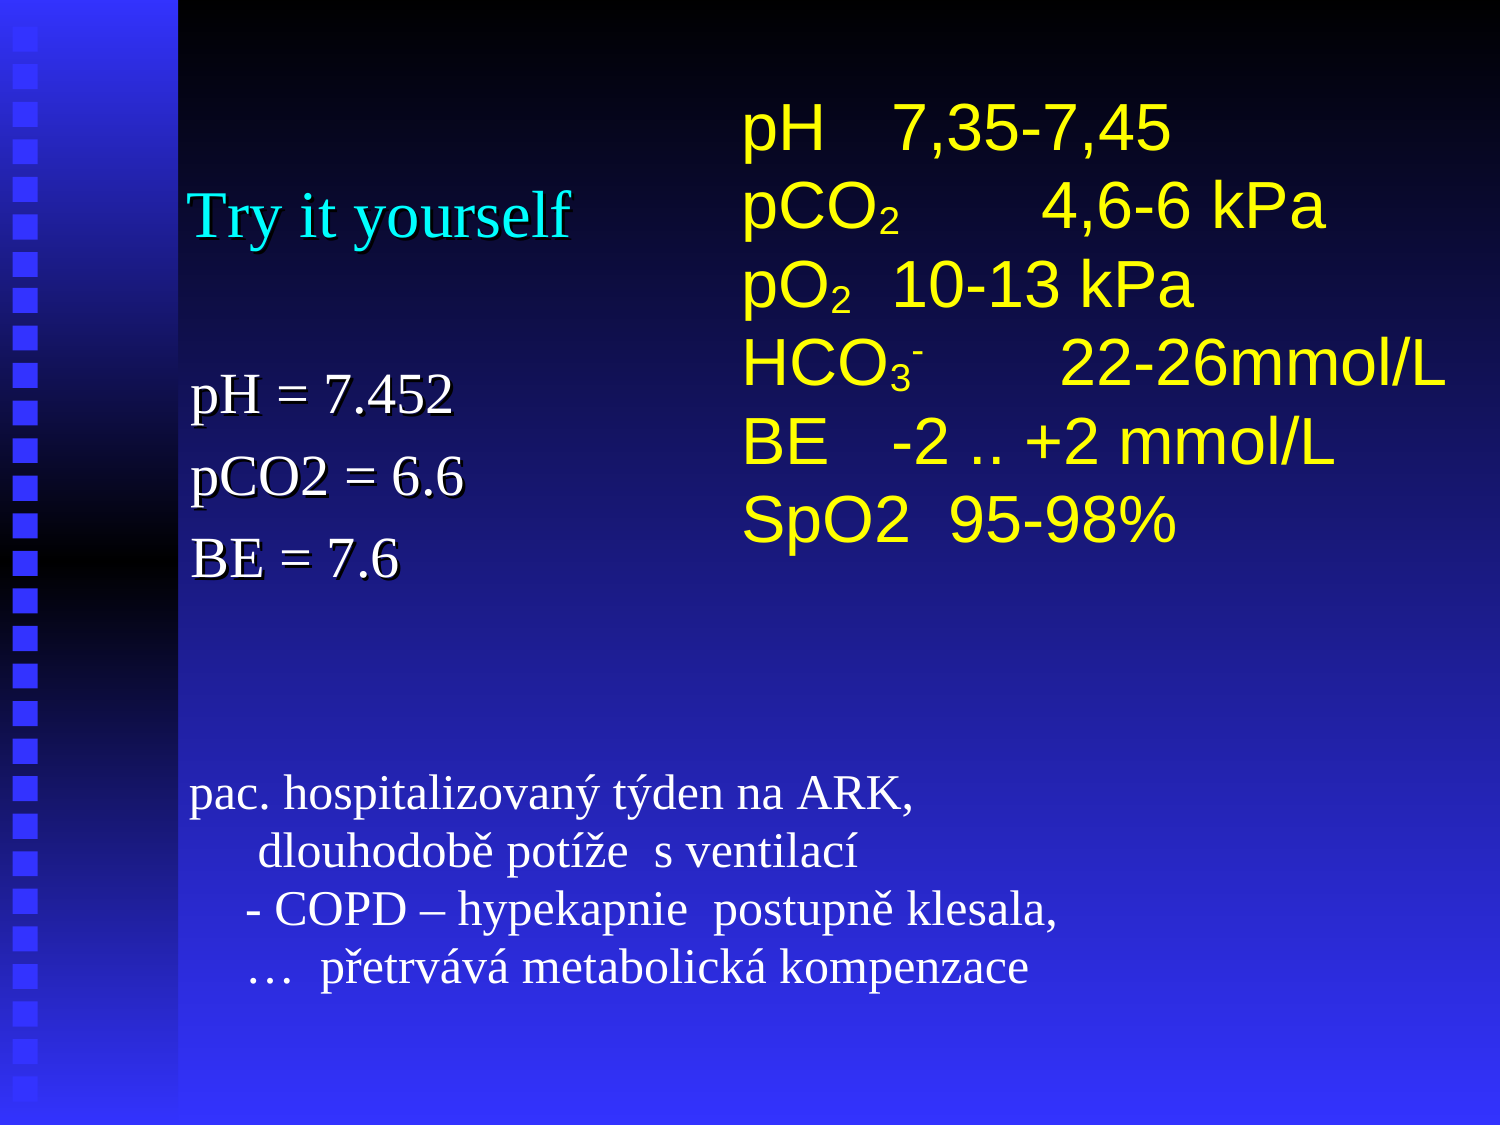

pH	7,35-7,45
pCO2	4,6-6 kPa
pO2	10-13 kPa
HCO3-	 22-26mmol/L
BE	-2 .. +2 mmol/L
SpO2 95-98%
# Try it yourself
pH = 7.452
pCO2 = 6.6
BE = 7.6
pac. hospitalizovaný týden na ARK,
 dlouhodobě potíže s ventilací
- COPD – hypekapnie postupně klesala,
… přetrvává metabolická kompenzace